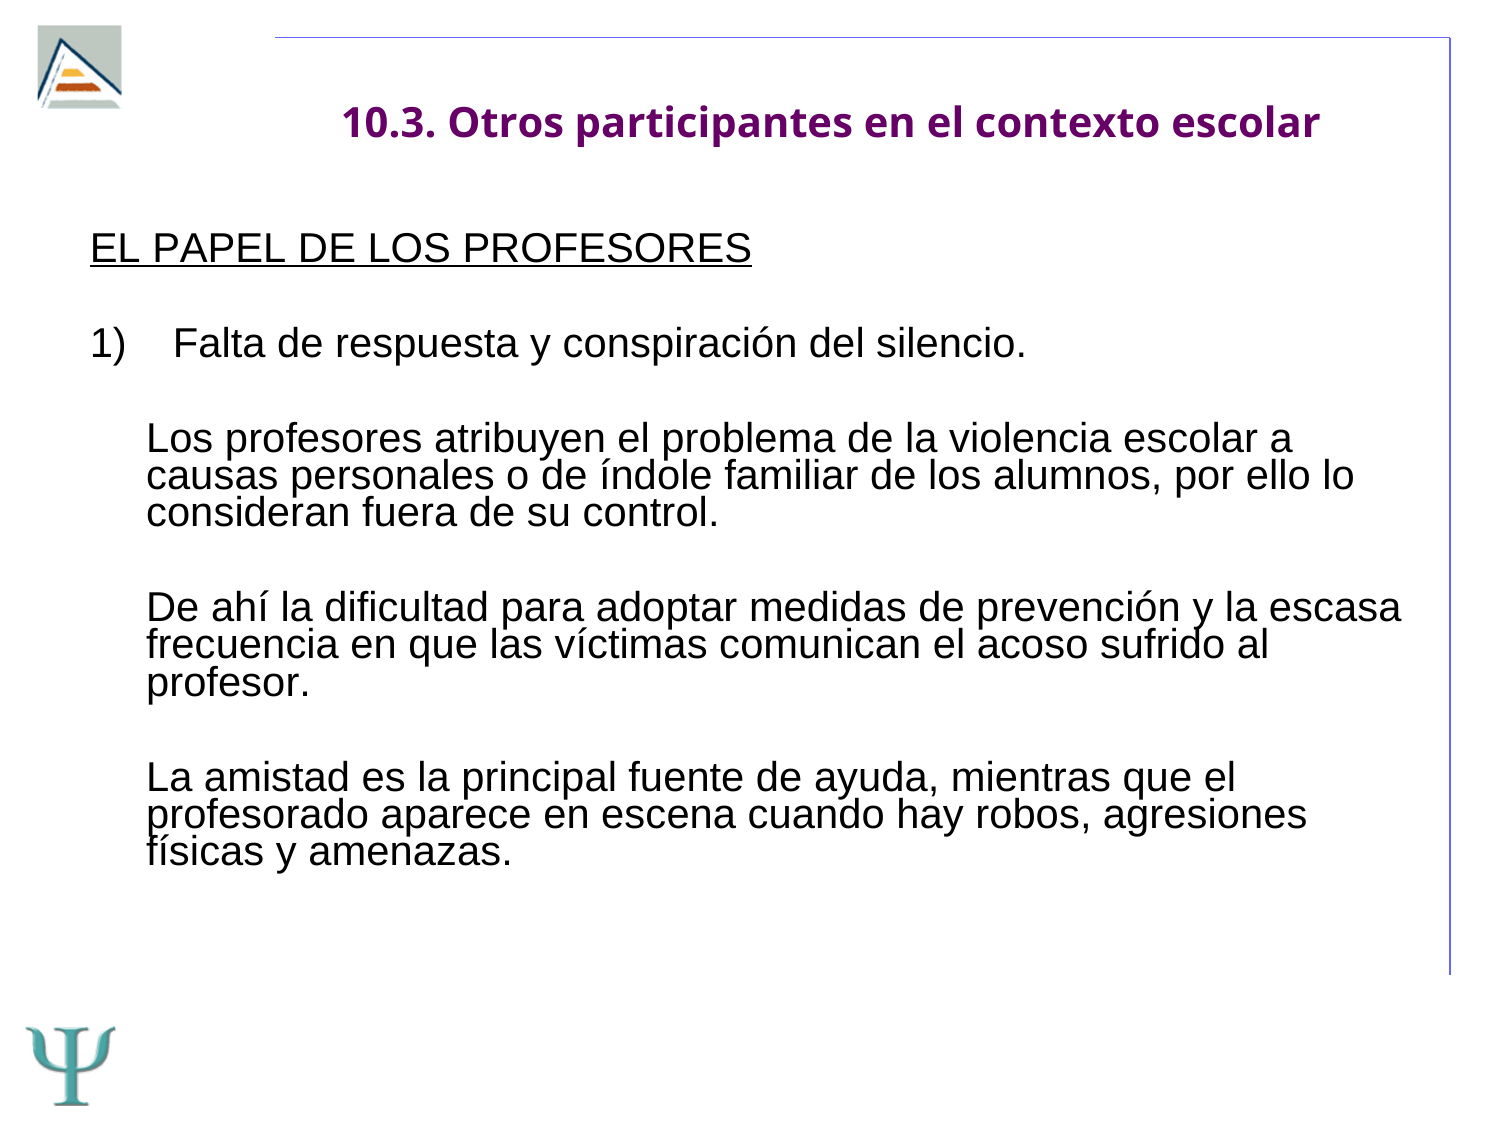

# 10.3. Otros participantes en el contexto escolar
EL PAPEL DE LOS PROFESORES
1) Falta de respuesta y conspiración del silencio.
	Los profesores atribuyen el problema de la violencia escolar a causas personales o de índole familiar de los alumnos, por ello lo consideran fuera de su control.
	De ahí la dificultad para adoptar medidas de prevención y la escasa frecuencia en que las víctimas comunican el acoso sufrido al profesor.
	La amistad es la principal fuente de ayuda, mientras que el profesorado aparece en escena cuando hay robos, agresiones físicas y amenazas.